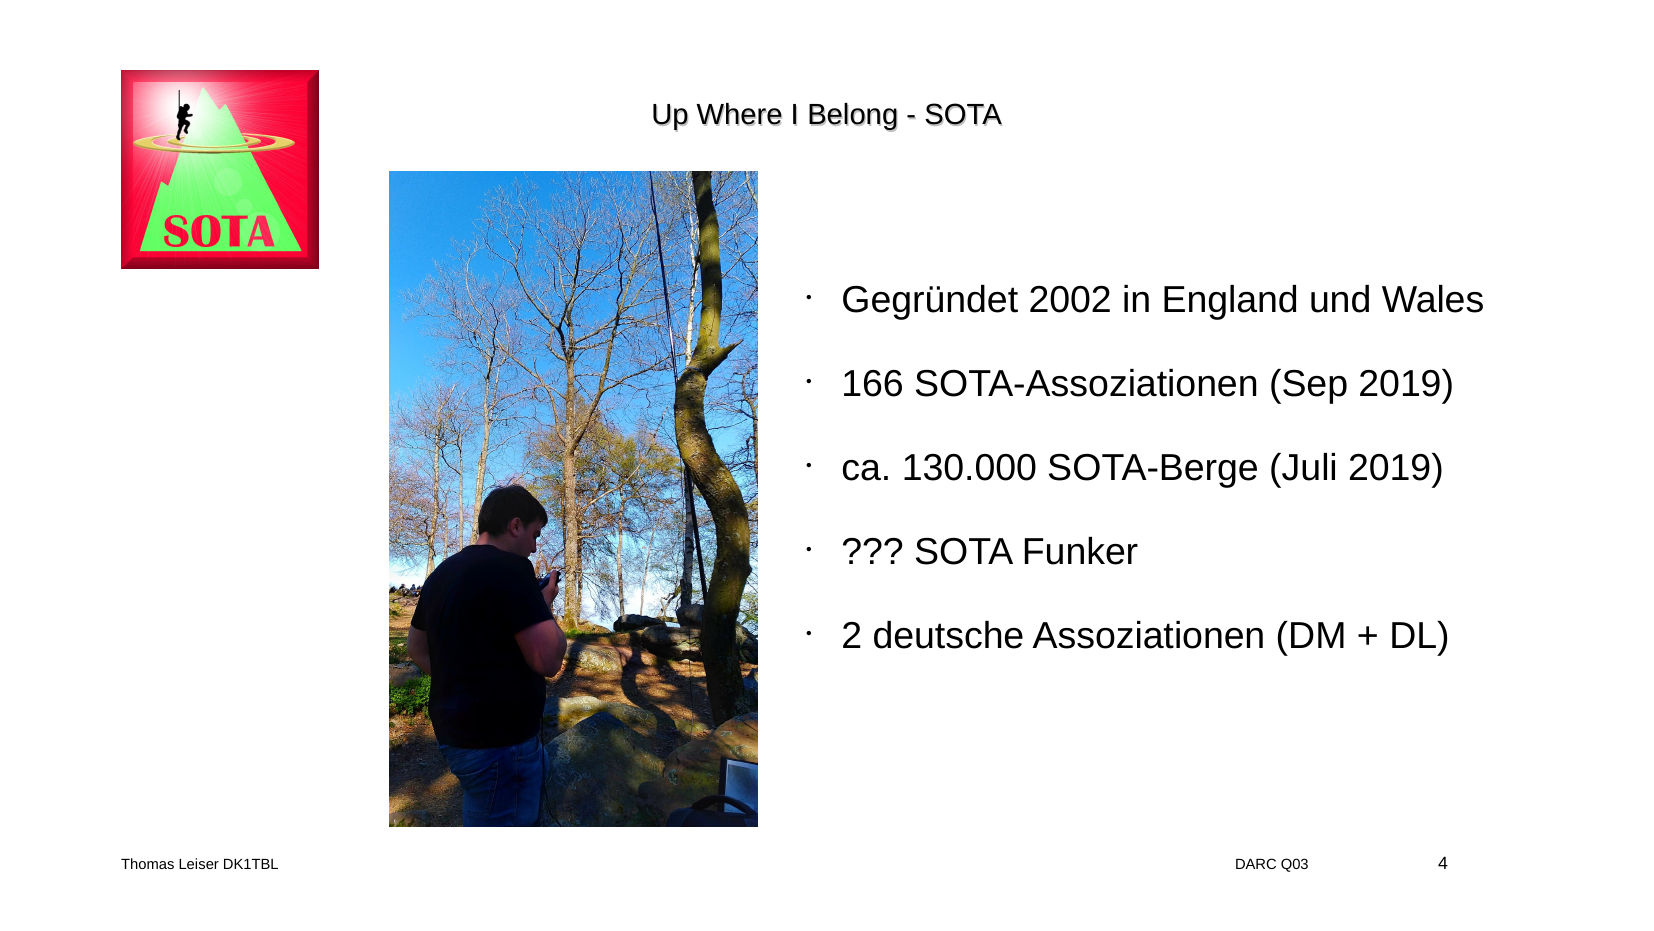

# Up Where I Belong - SOTA
Gegründet 2002 in England und Wales
166 SOTA-Assoziationen (Sep 2019)
ca. 130.000 SOTA-Berge (Juli 2019)
??? SOTA Funker
2 deutsche Assoziationen (DM + DL)
Thomas Leiser DK1TBL		 	 			 	 	 	 	 	 	 	 	 	 	 	 	 	 						 DARC Q03 4